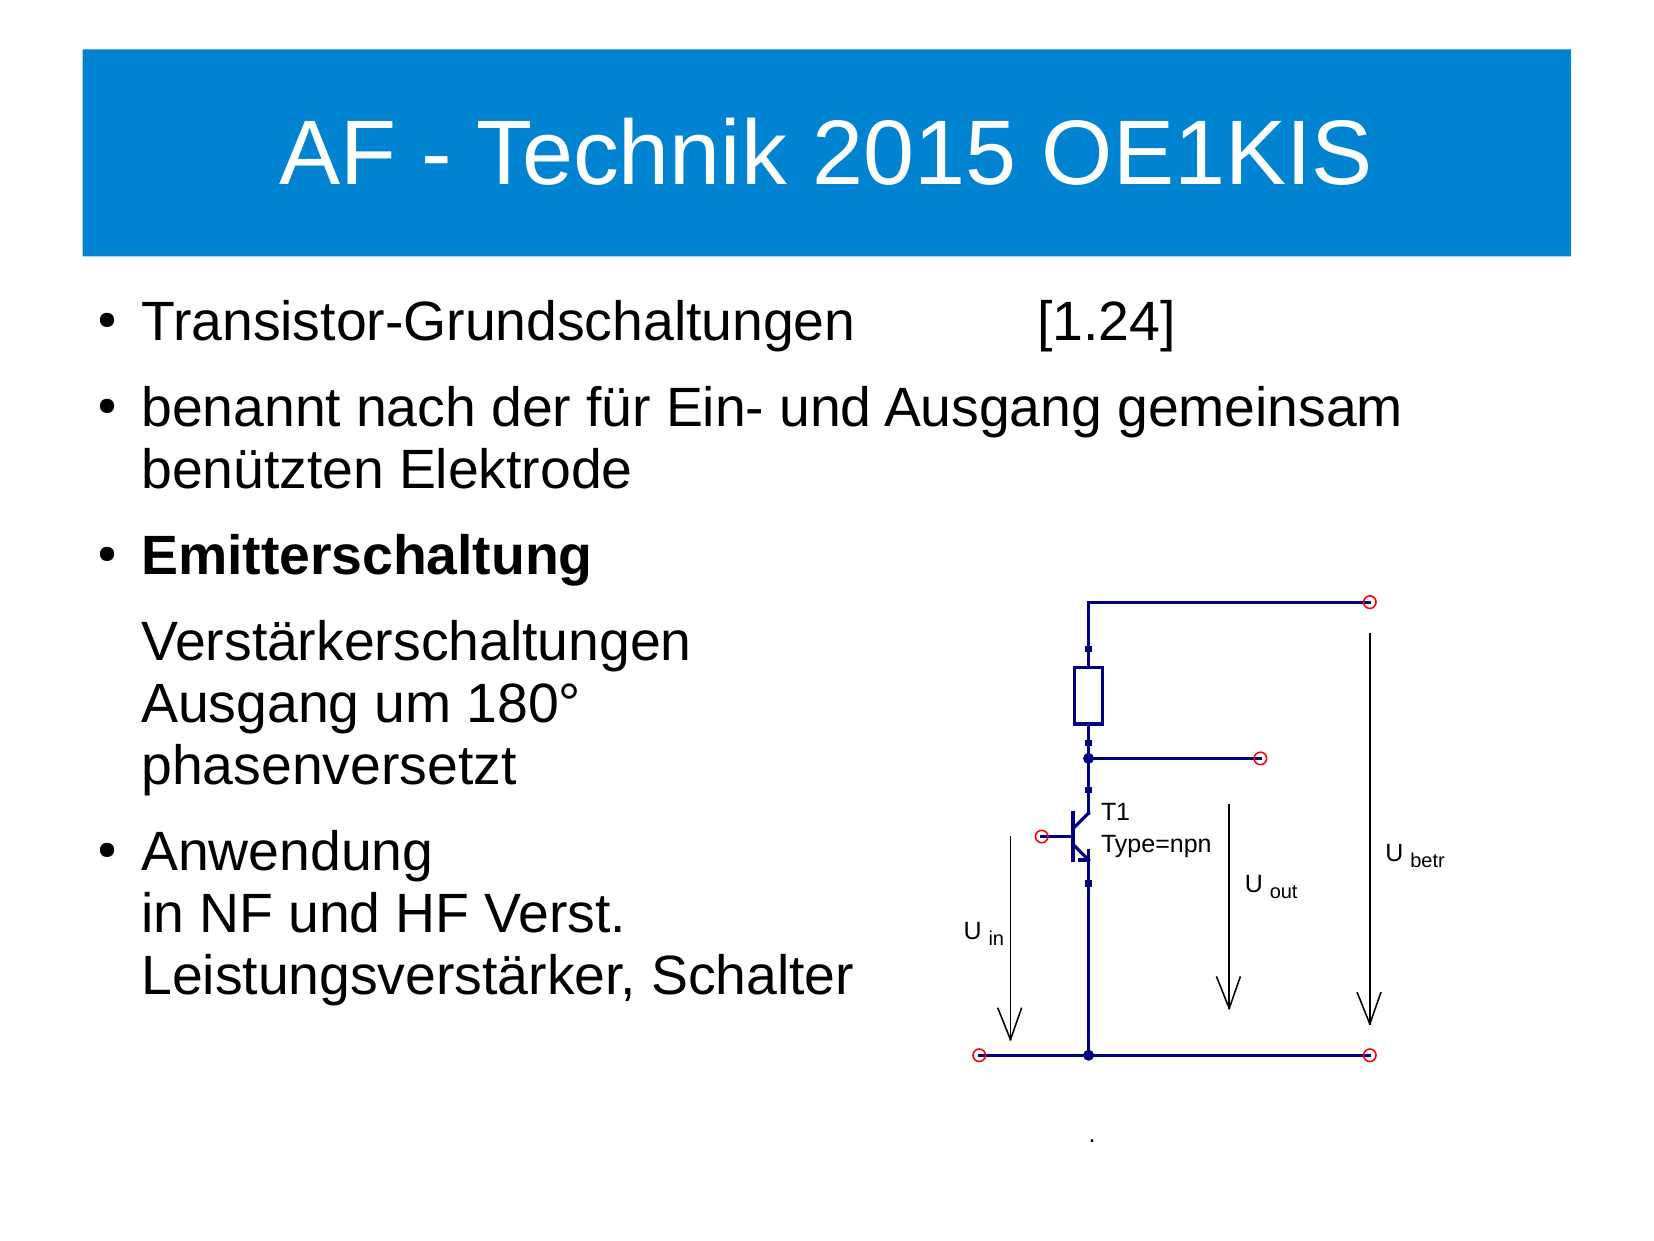

#
AF - Technik 2015 OE1KIS
Transistor-Grundschaltungen [1.24]
benannt nach der für Ein- und Ausgang gemeinsam benützten Elektrode
Emitterschaltung
Verstärkerschaltungen
Ausgang um 180°
phasenversetzt
Anwendung
in NF und HF Verst.
Leistungsverstärker, Schalter